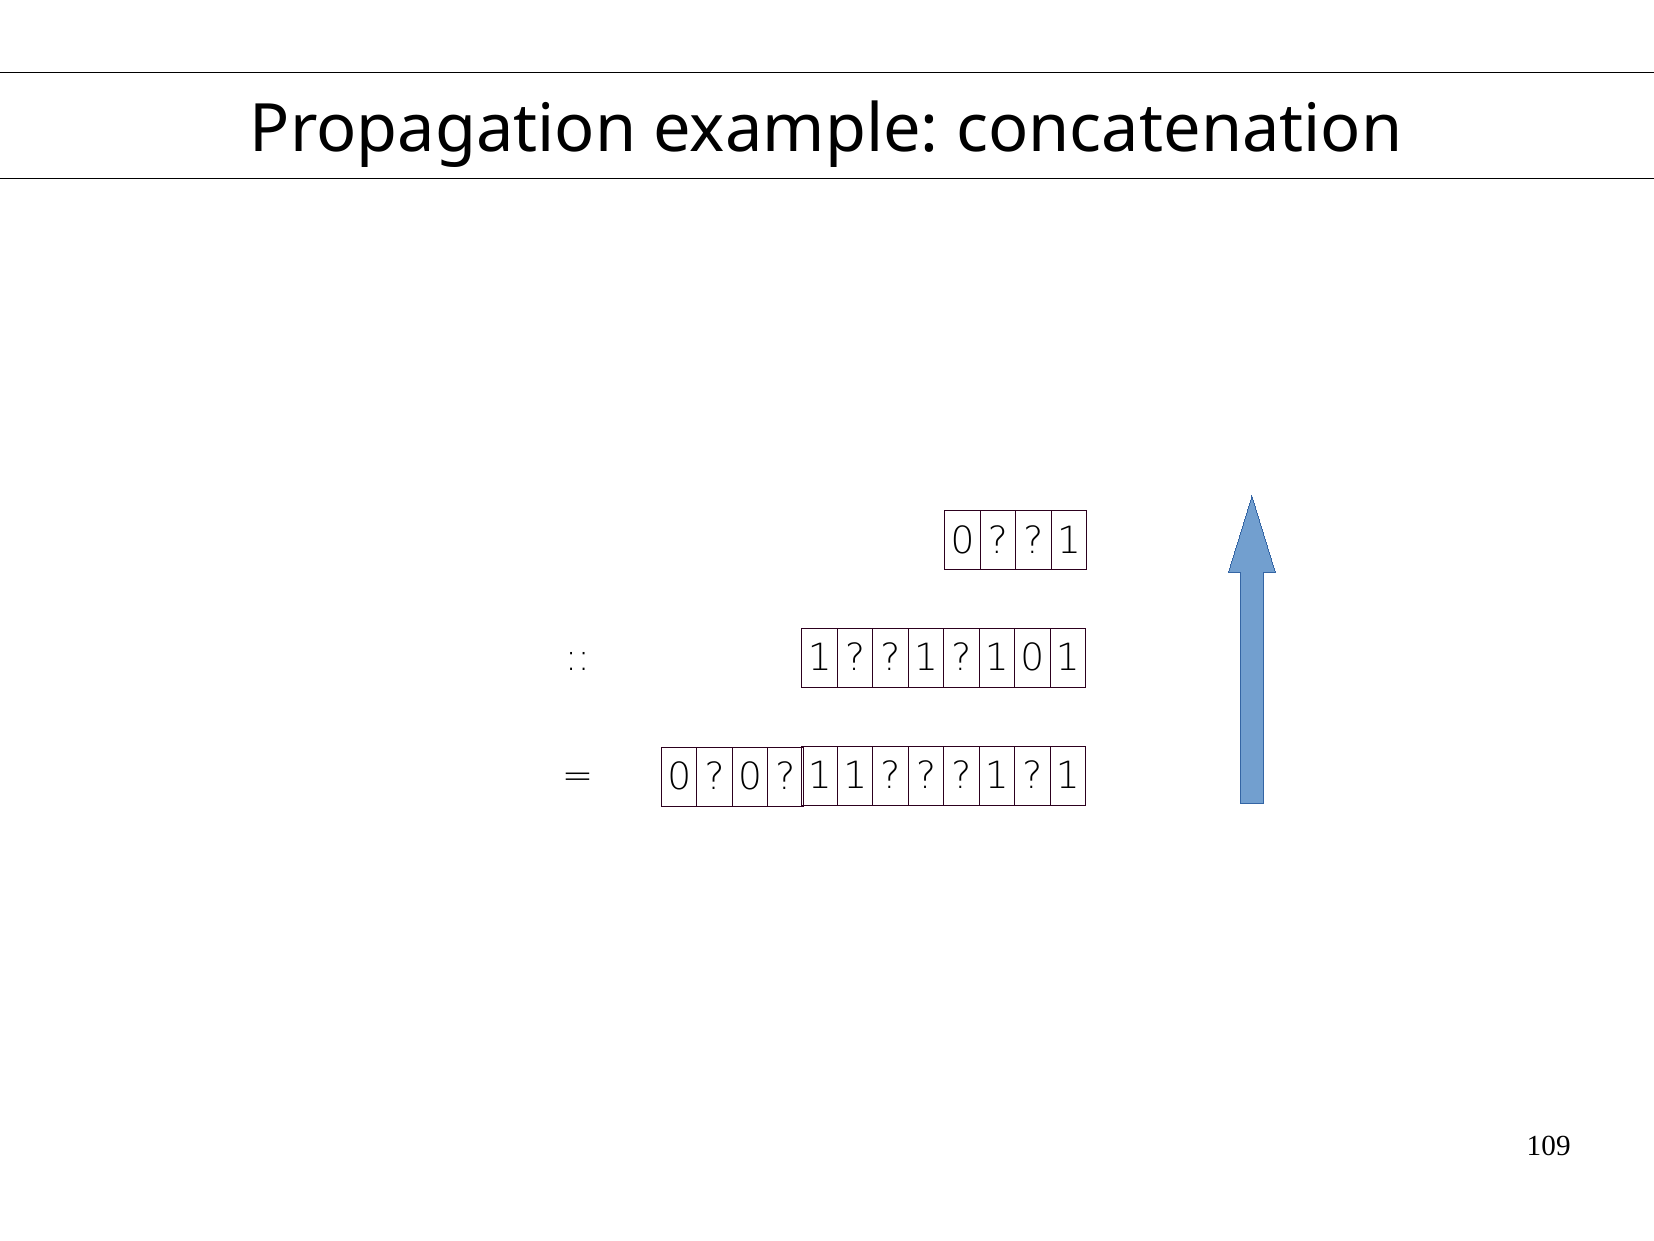

Now I'm not gonna spend much time on the propagation since Michel introduced it,
Propagation example: concatenation
0
?
?
1
1
?
?
1
?
1
0
1
::
1
1
?
?
?
1
?
1
=
0
?
0
?
109